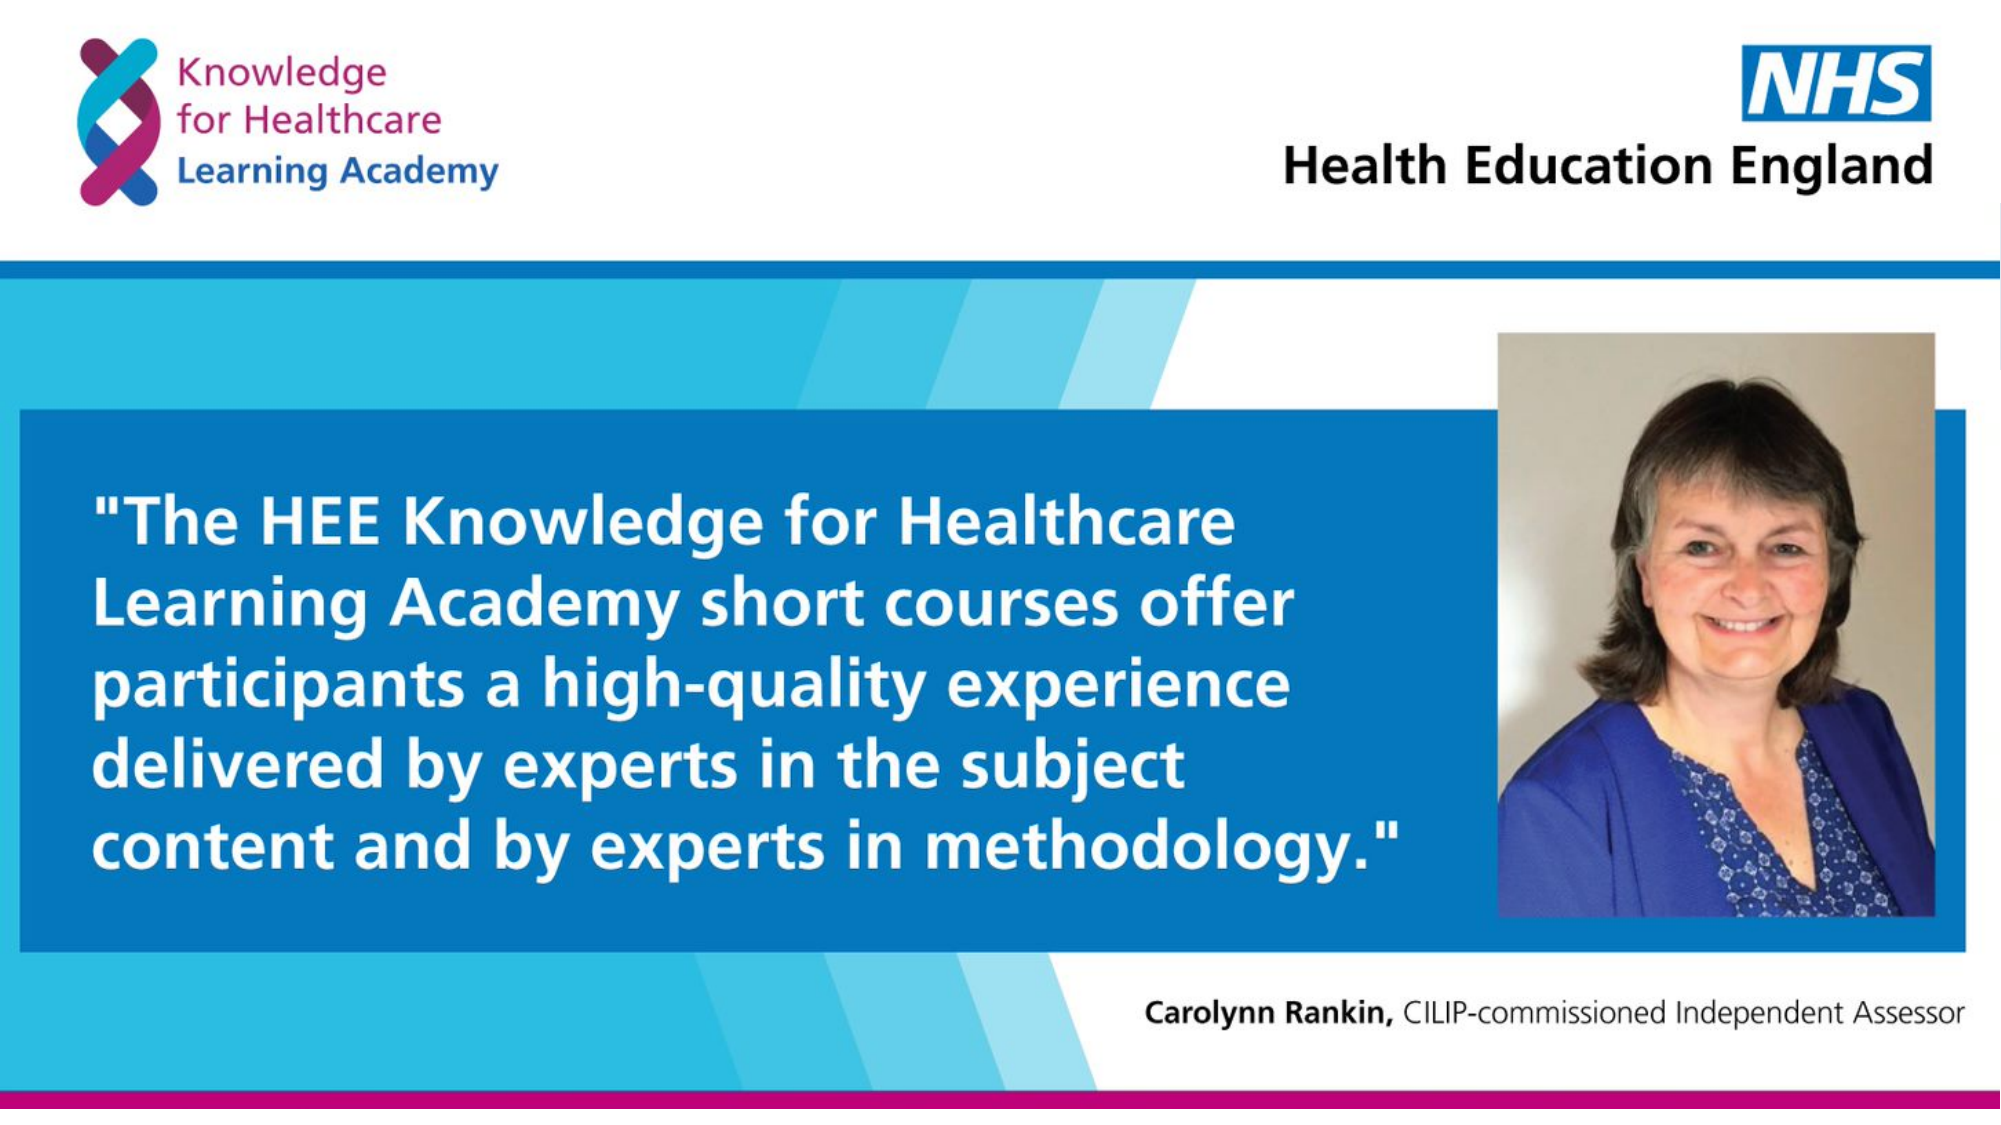

# What difference will this make to the wider healthcare system and employers?